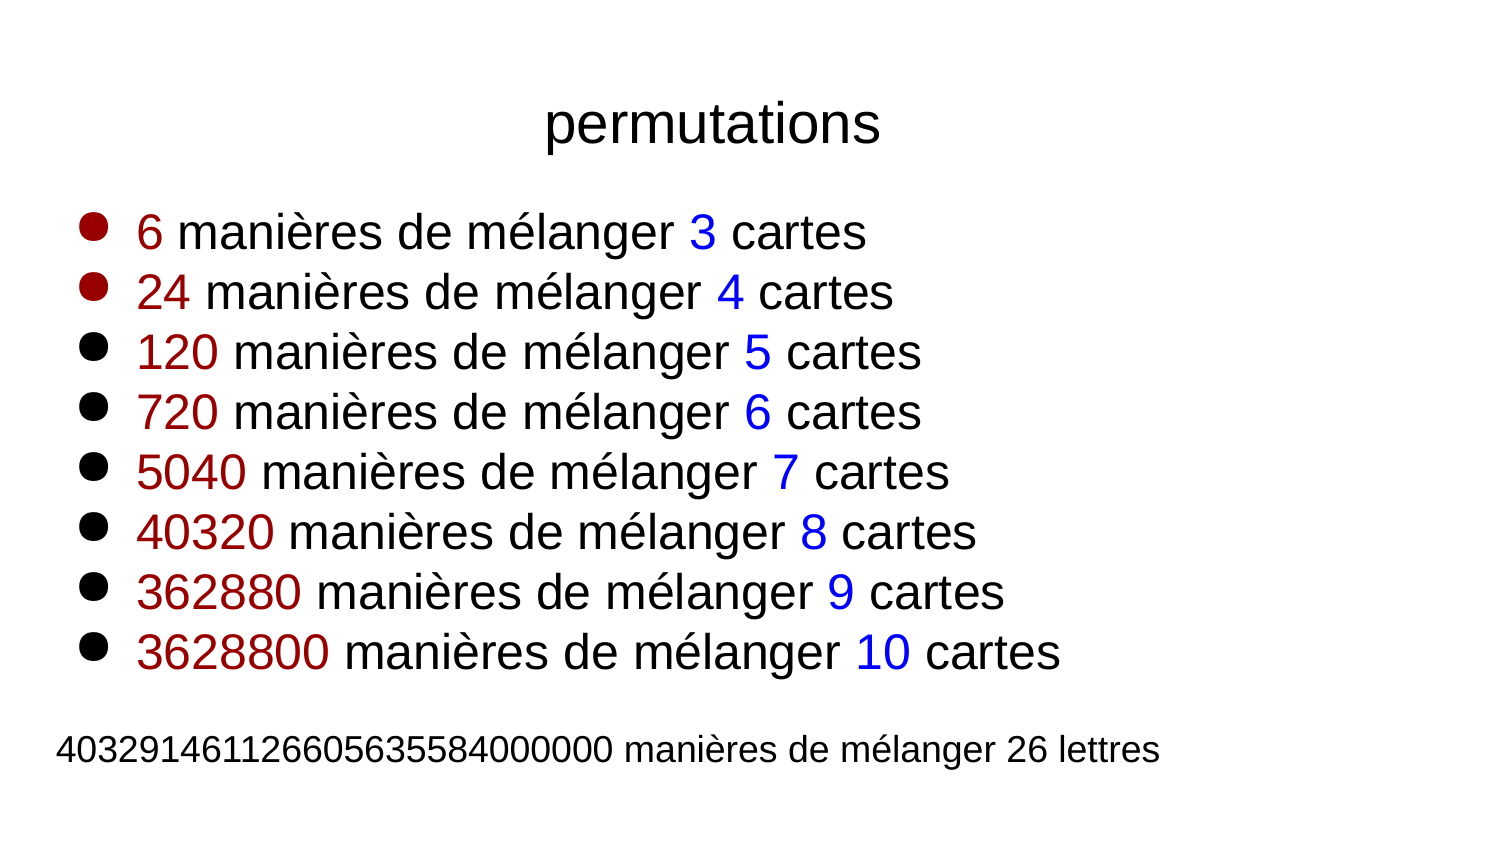

# permutations
6 manières de mélanger 3 cartes
24 manières de mélanger 4 cartes
120 manières de mélanger 5 cartes
720 manières de mélanger 6 cartes
5040 manières de mélanger 7 cartes
40320 manières de mélanger 8 cartes
362880 manières de mélanger 9 cartes
3628800 manières de mélanger 10 cartes
403291461126605635584000000 manières de mélanger 26 lettres